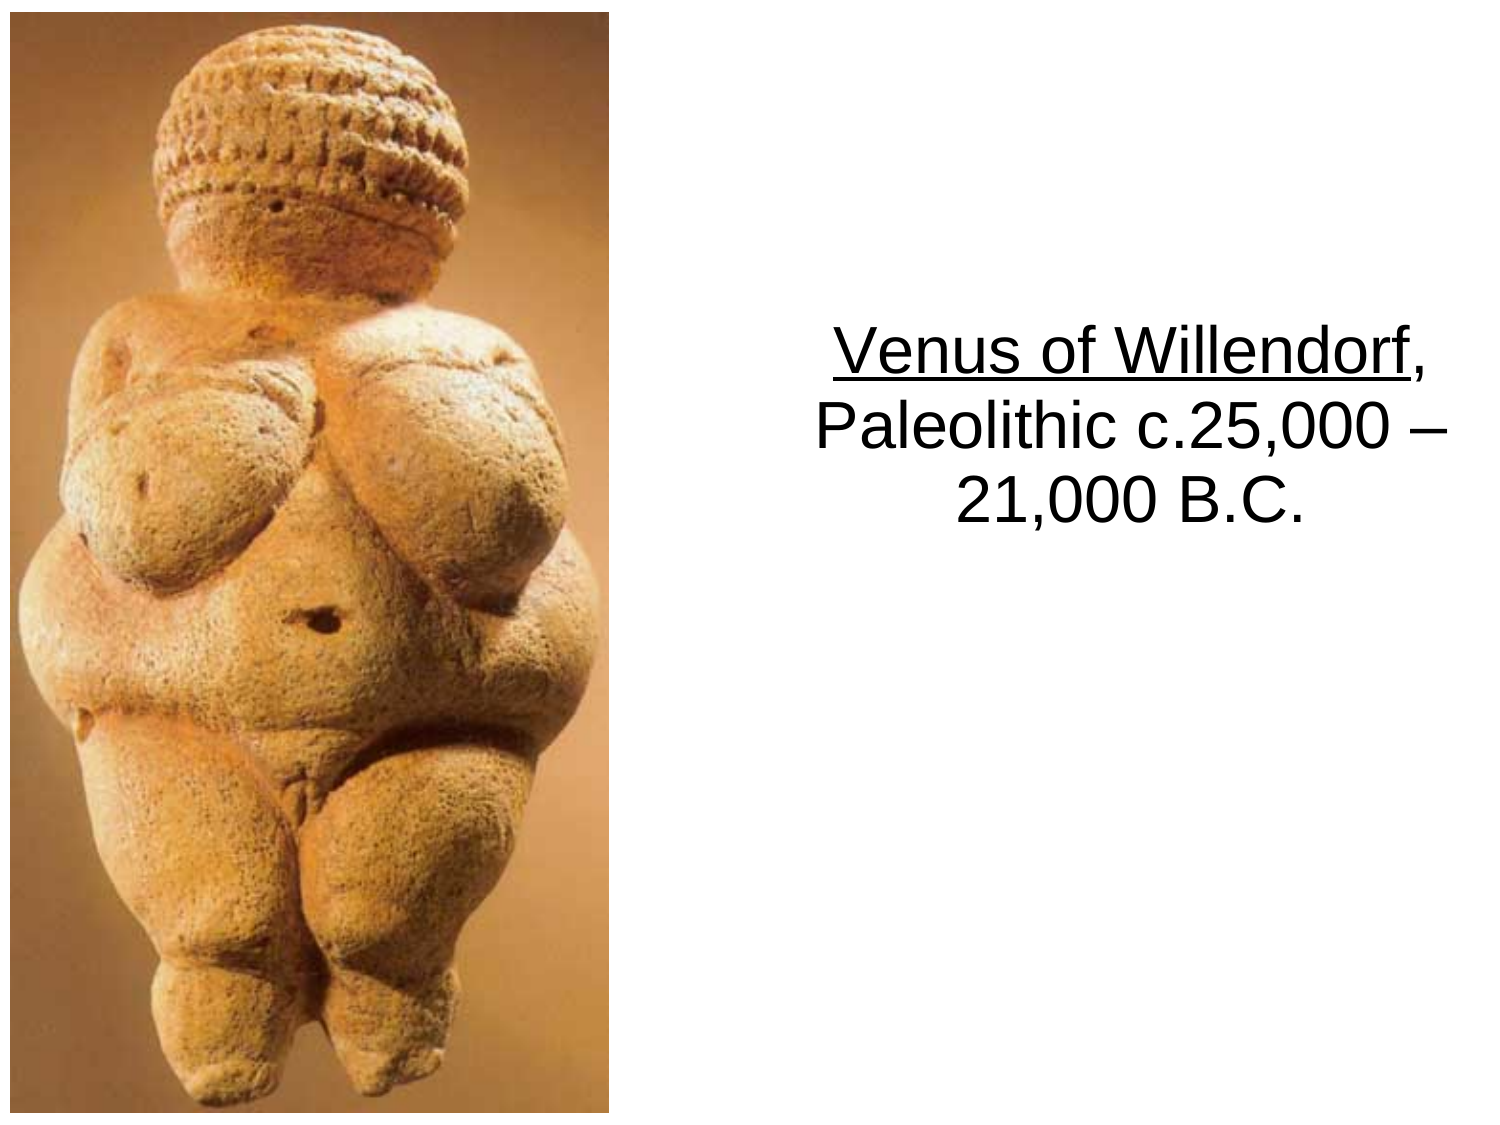

# Venus of Willendorf, Paleolithic c.25,000 – 21,000 B.C.